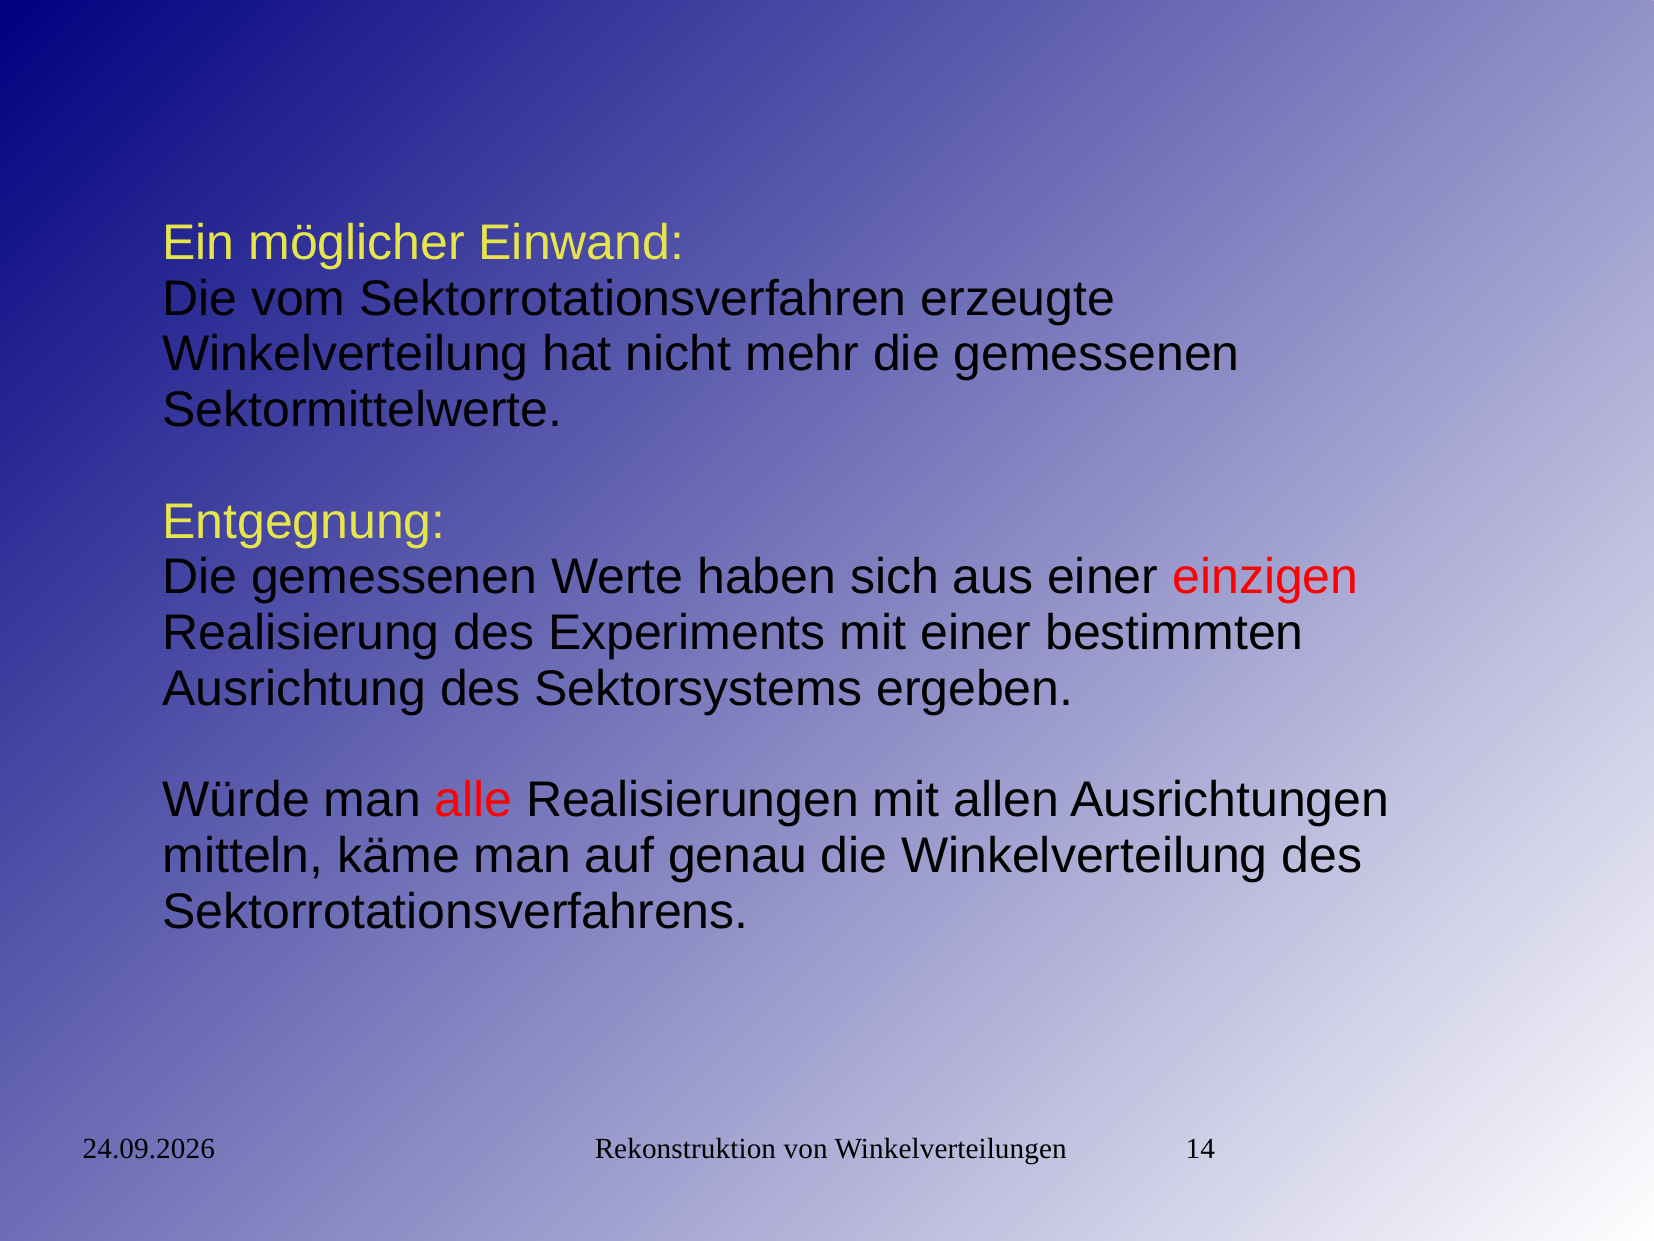

Ein möglicher Einwand:
Die vom Sektorrotationsverfahren erzeugte Winkelverteilung hat nicht mehr die gemessenen Sektormittelwerte.
Entgegnung:
Die gemessenen Werte haben sich aus einer einzigen Realisierung des Experiments mit einer bestimmten Ausrichtung des Sektorsystems ergeben.
Würde man alle Realisierungen mit allen Ausrichtungen mitteln, käme man auf genau die Winkelverteilung des Sektorrotationsverfahrens.
 Rekonstruktion von Winkelverteilungen